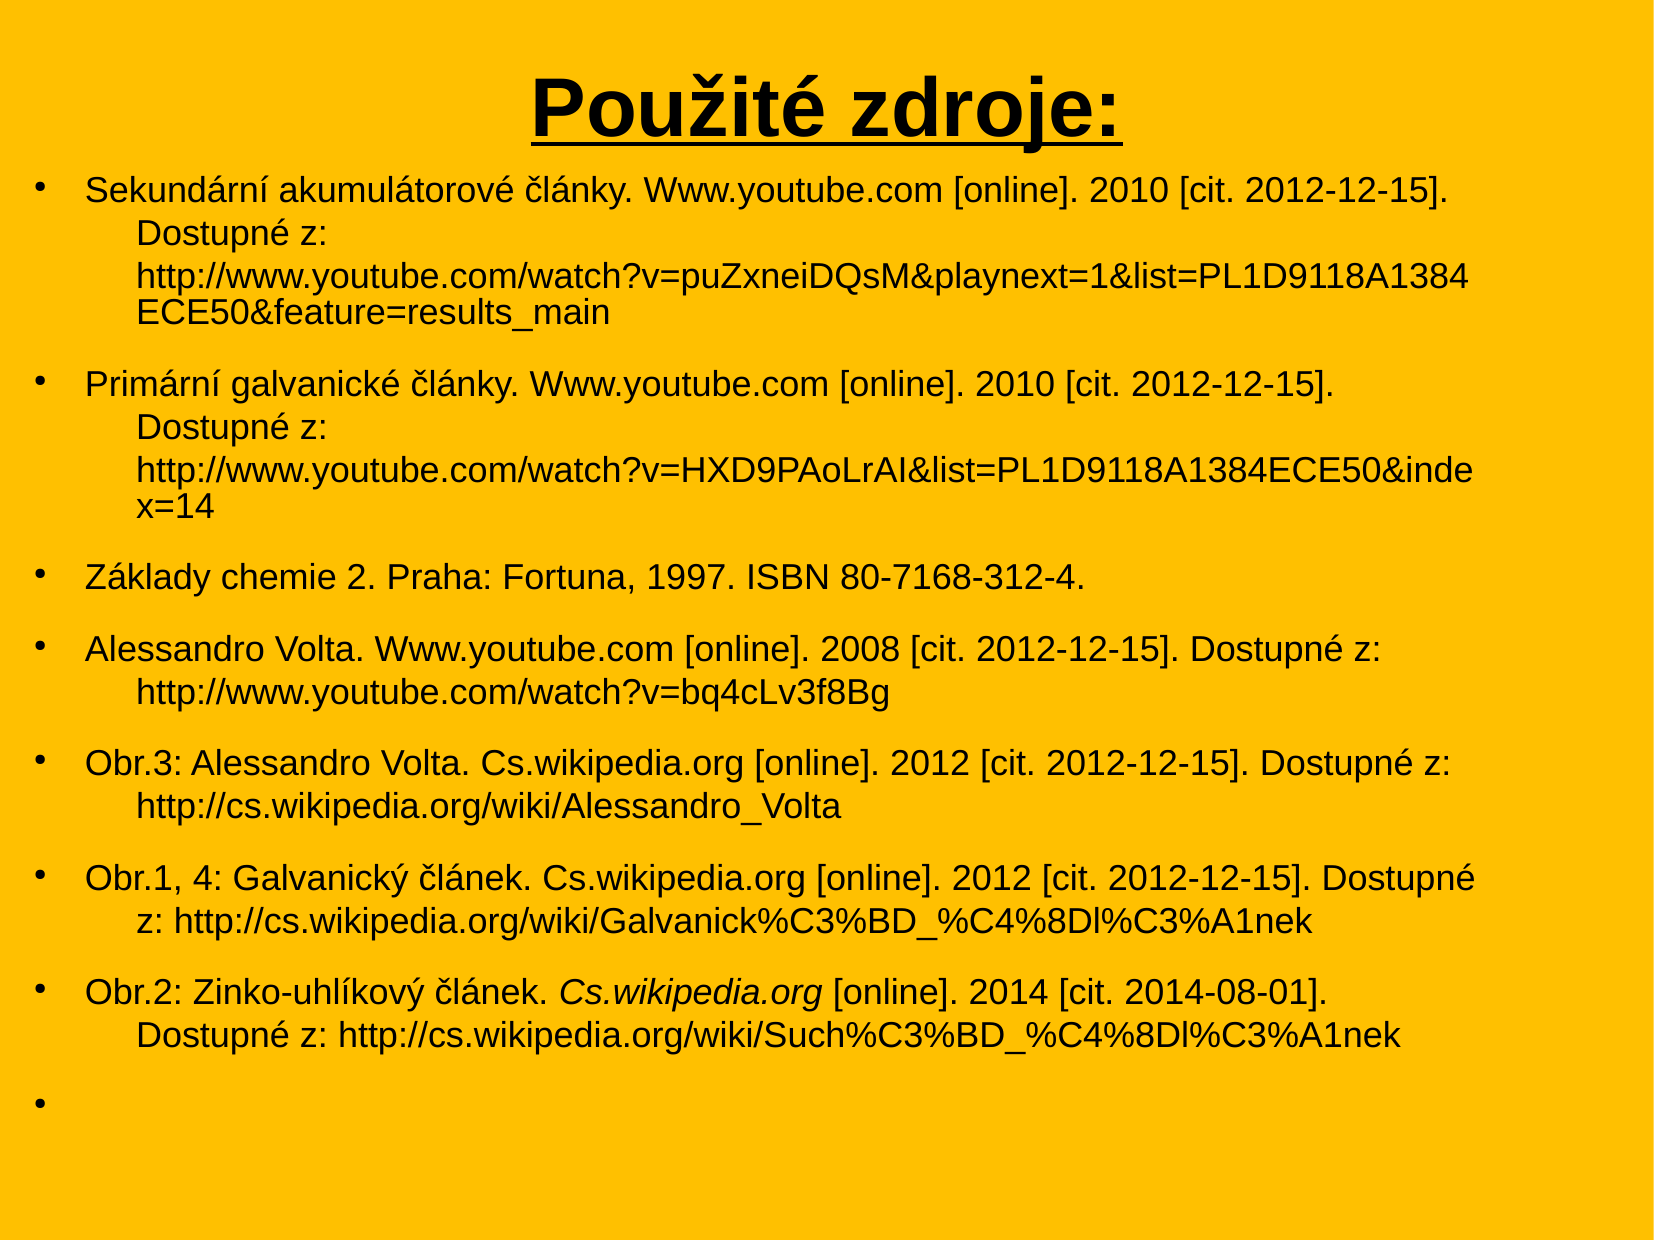

# Použité zdroje:
Sekundární akumulátorové články. Www.youtube.com [online]. 2010 [cit. 2012-12-15]. Dostupné z: http://www.youtube.com/watch?v=puZxneiDQsM&playnext=1&list=PL1D9118A1384ECE50&feature=results_main
Primární galvanické články. Www.youtube.com [online]. 2010 [cit. 2012-12-15]. Dostupné z: http://www.youtube.com/watch?v=HXD9PAoLrAI&list=PL1D9118A1384ECE50&index=14
Základy chemie 2. Praha: Fortuna, 1997. ISBN 80-7168-312-4.
Alessandro Volta. Www.youtube.com [online]. 2008 [cit. 2012-12-15]. Dostupné z: http://www.youtube.com/watch?v=bq4cLv3f8Bg
Obr.3: Alessandro Volta. Cs.wikipedia.org [online]. 2012 [cit. 2012-12-15]. Dostupné z: http://cs.wikipedia.org/wiki/Alessandro_Volta
Obr.1, 4: Galvanický článek. Cs.wikipedia.org [online]. 2012 [cit. 2012-12-15]. Dostupné z: http://cs.wikipedia.org/wiki/Galvanick%C3%BD_%C4%8Dl%C3%A1nek
Obr.2: Zinko-uhlíkový článek. Cs.wikipedia.org [online]. 2014 [cit. 2014-08-01]. Dostupné z: http://cs.wikipedia.org/wiki/Such%C3%BD_%C4%8Dl%C3%A1nek